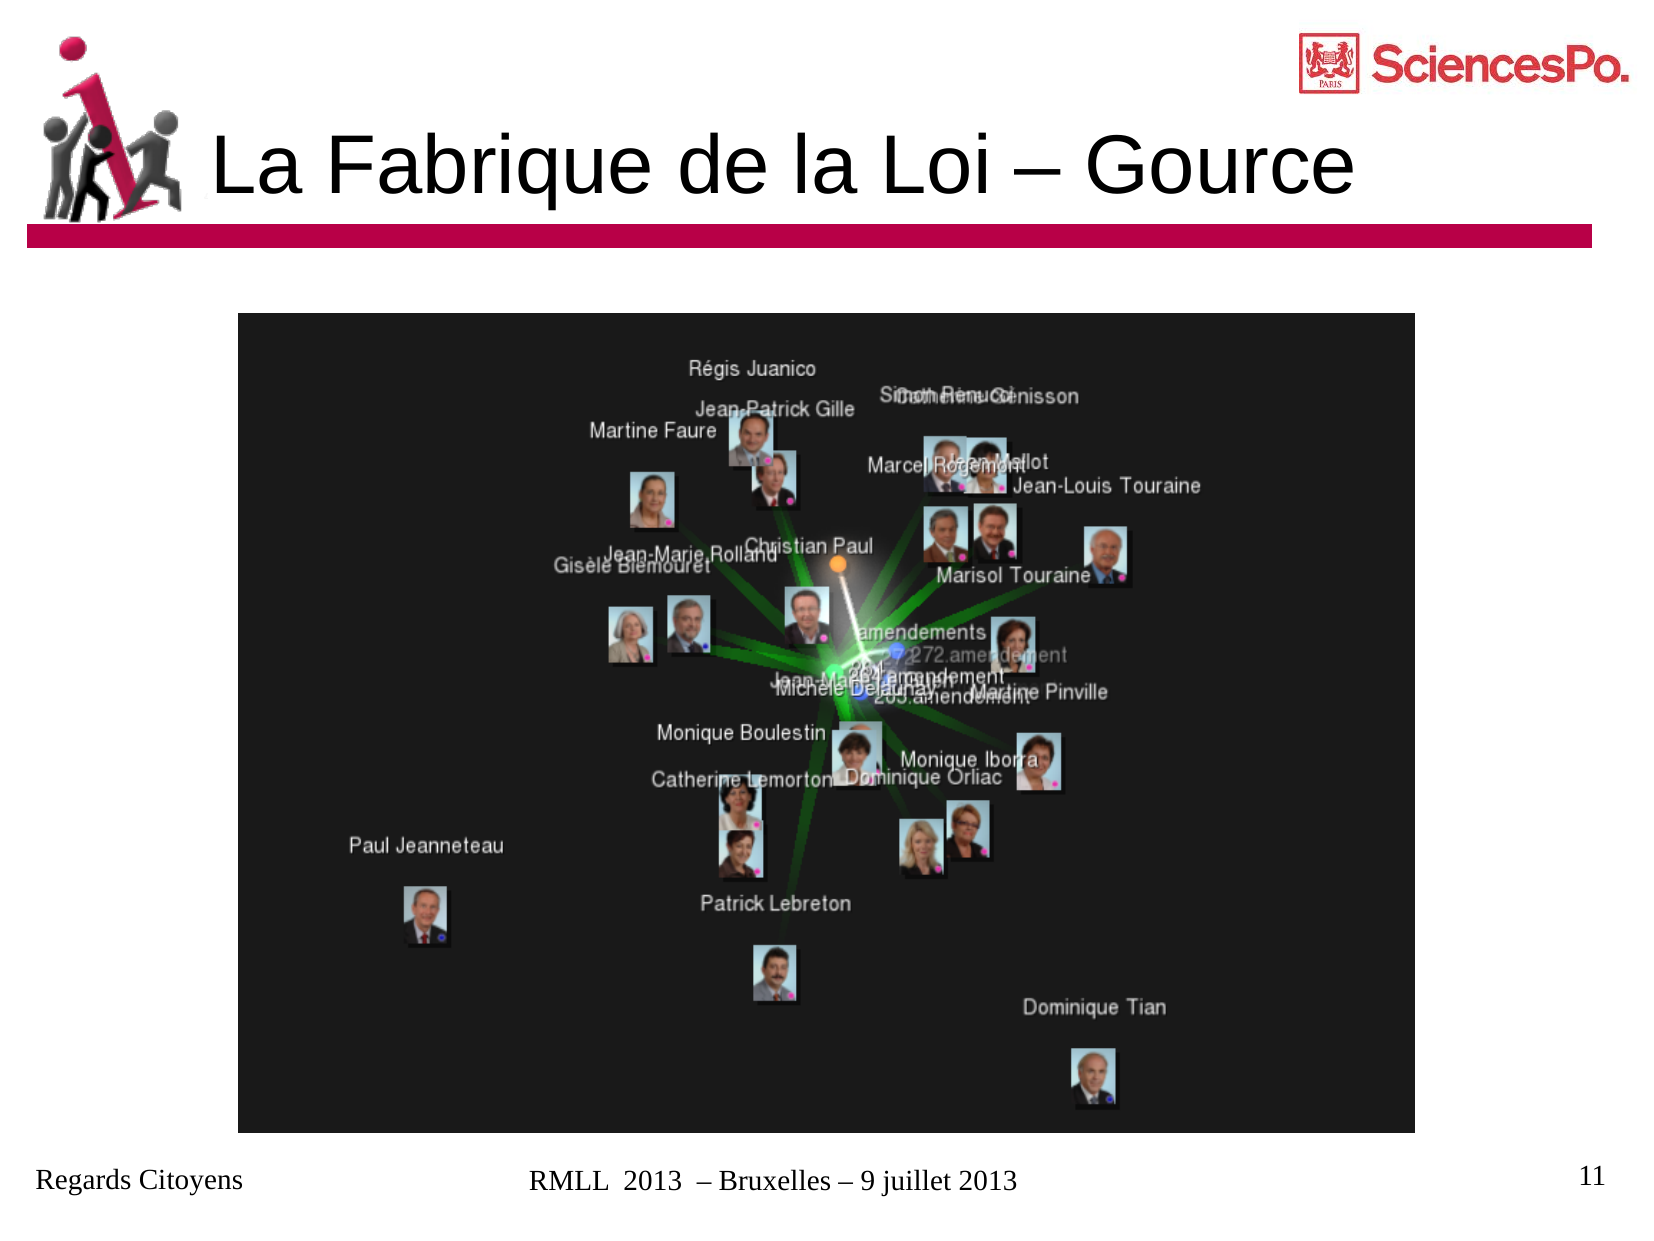

# La Fabrique de la Loi – Gource
11